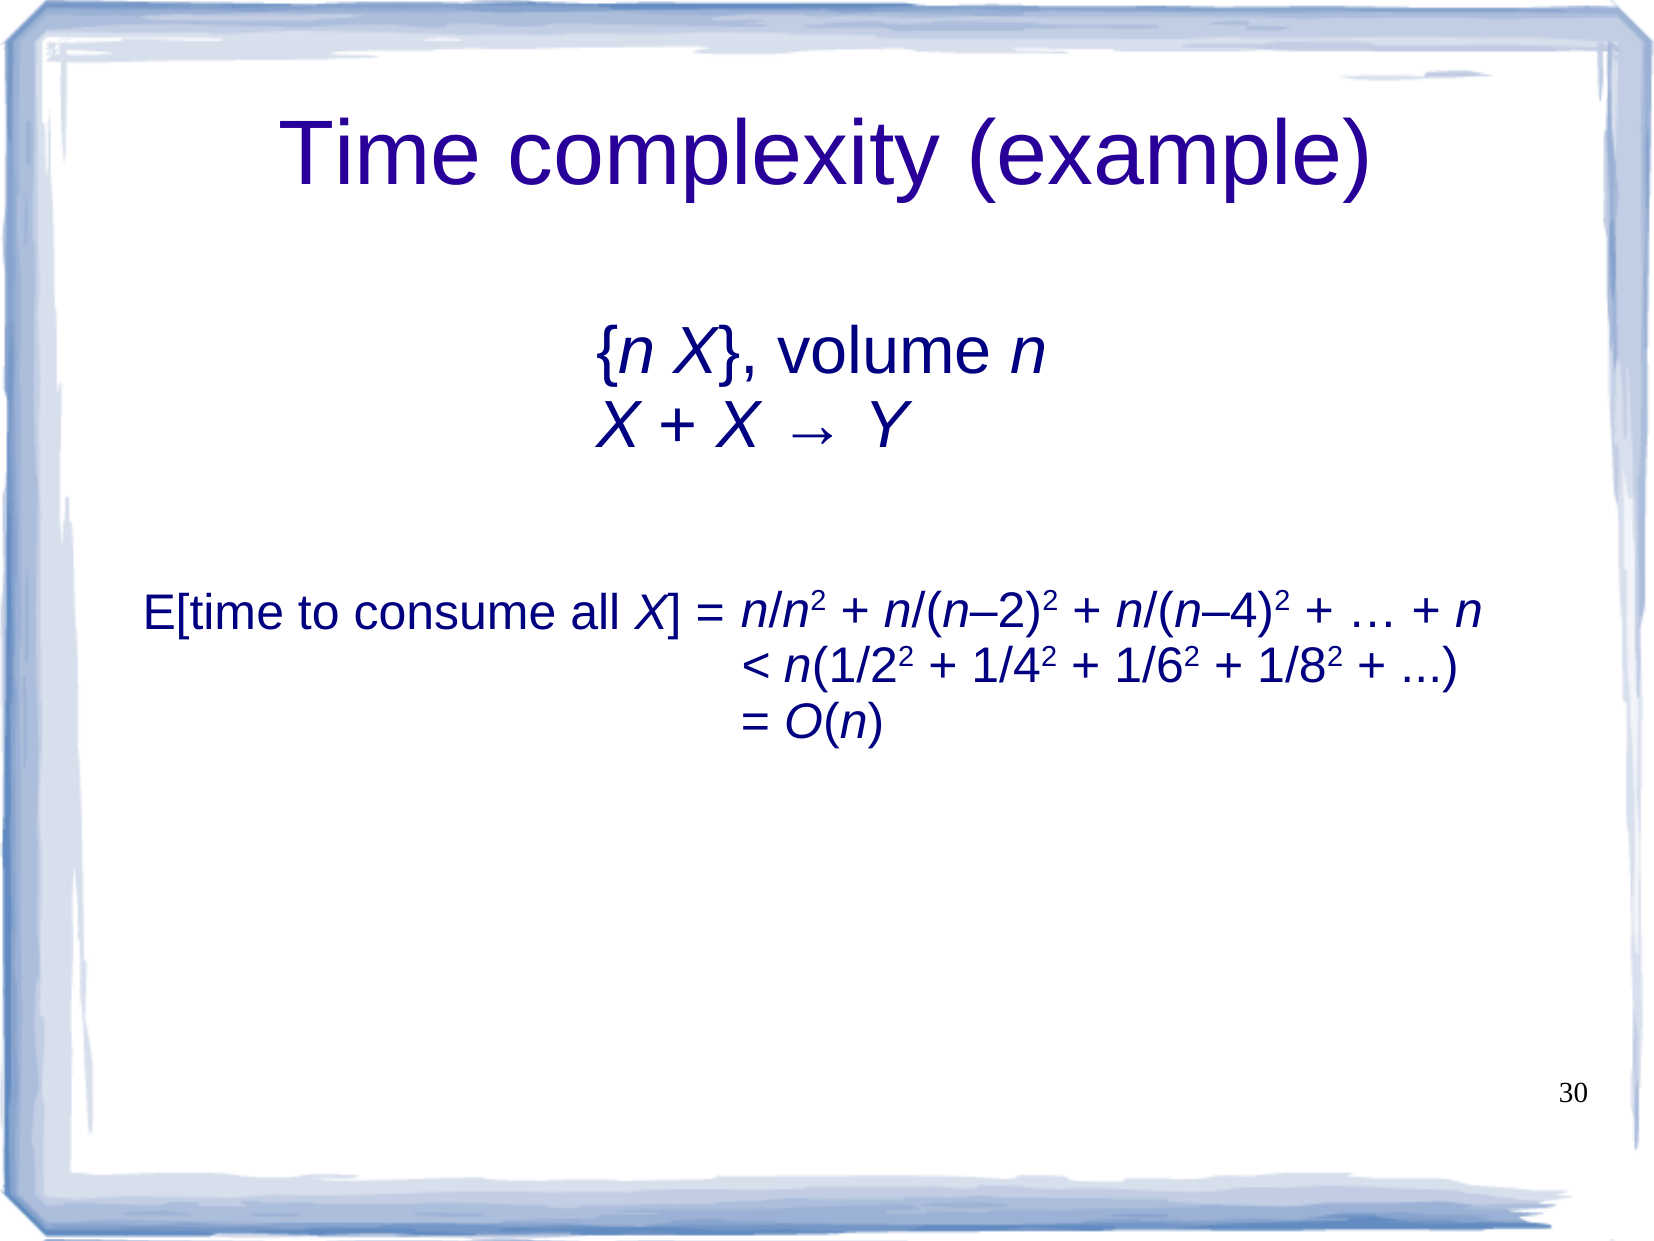

# Time complexity (example)
{n X}, volume n
X + X → Y
n/n2 + n/(n–2)2 + n/(n–4)2 + … + n
< n(1/22 + 1/42 + 1/62 + 1/82 + ...)
= O(n)
E[time to consume all X] =
30